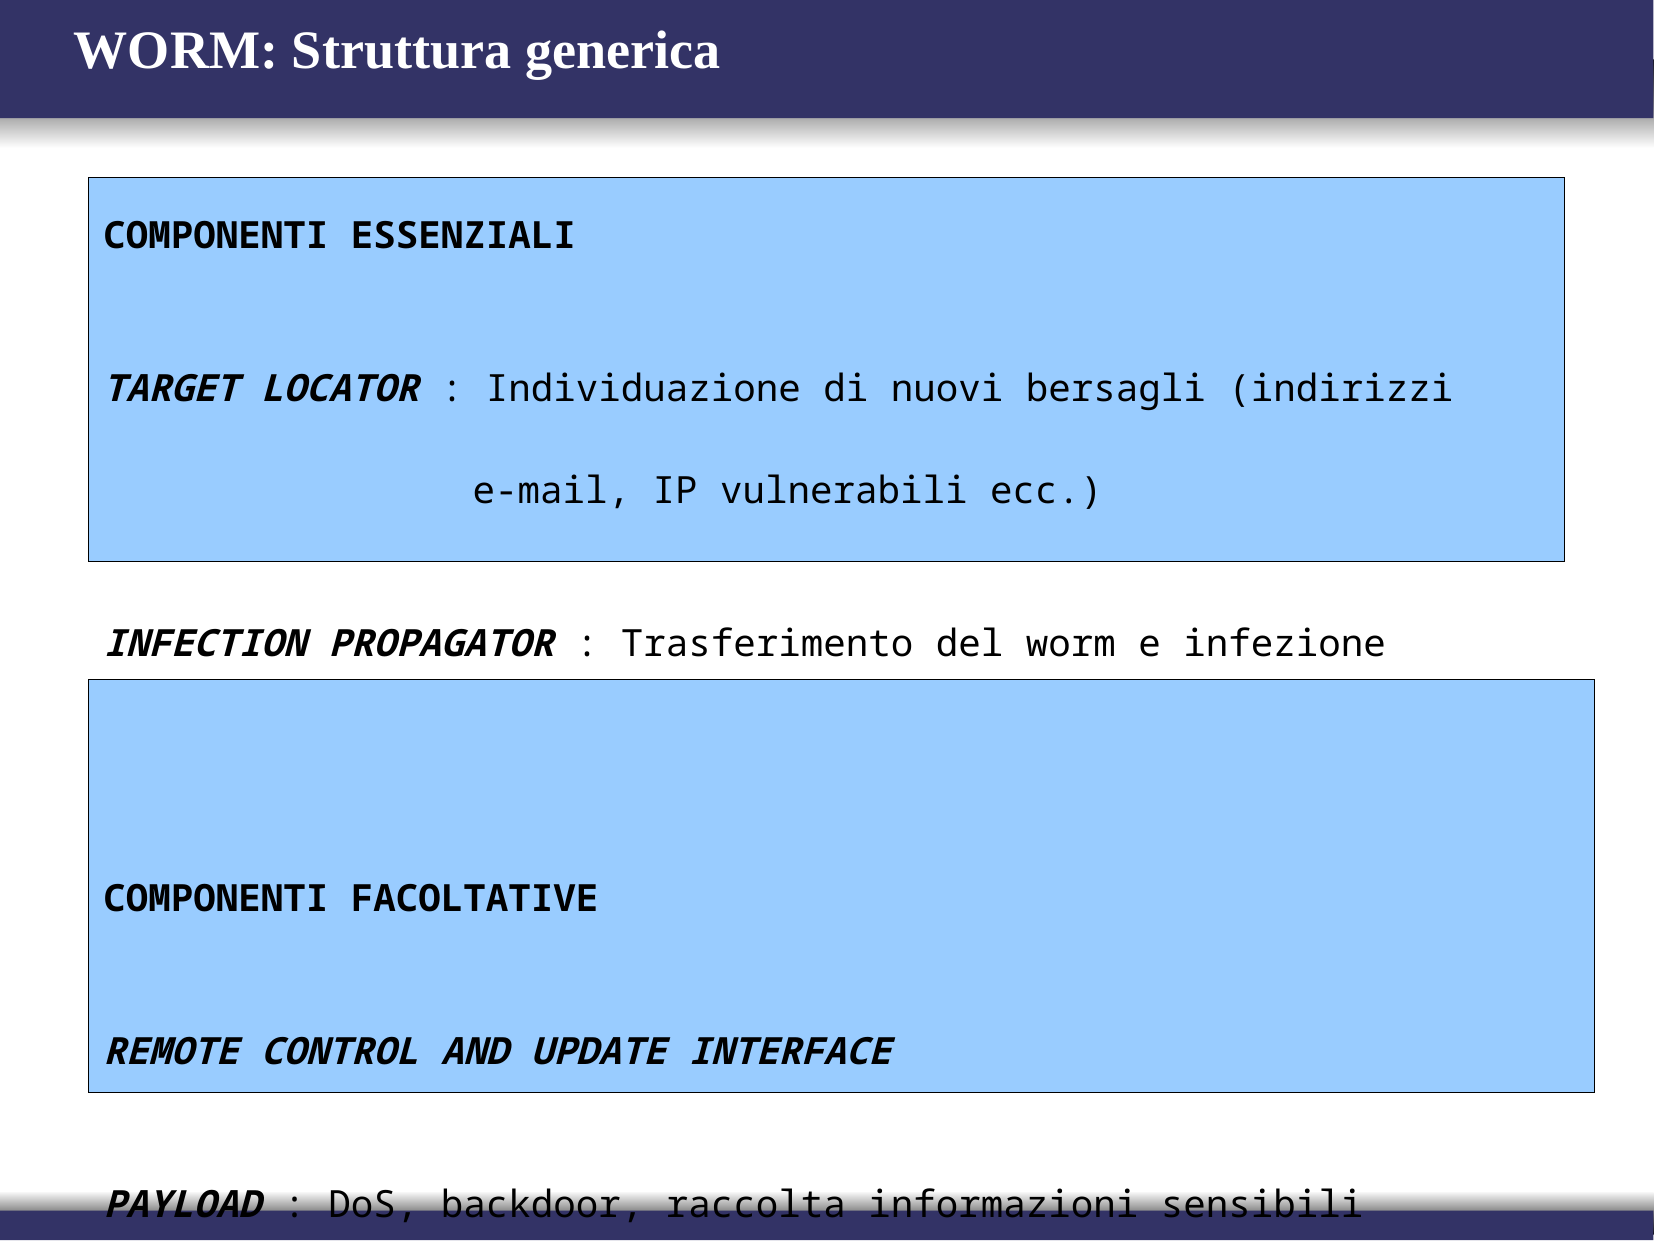

WORM: Struttura generica
COMPONENTI ESSENZIALI
TARGET LOCATOR : Individuazione di nuovi bersagli (indirizzi
					e-mail, IP vulnerabili ecc.)
INFECTION PROPAGATOR : Trasferimento del worm e infezione
COMPONENTI FACOLTATIVE
REMOTE CONTROL AND UPDATE INTERFACE
PAYLOAD : DoS, backdoor, raccolta informazioni sensibili
SELF-TRACKING : tracciamento degli host infetti.